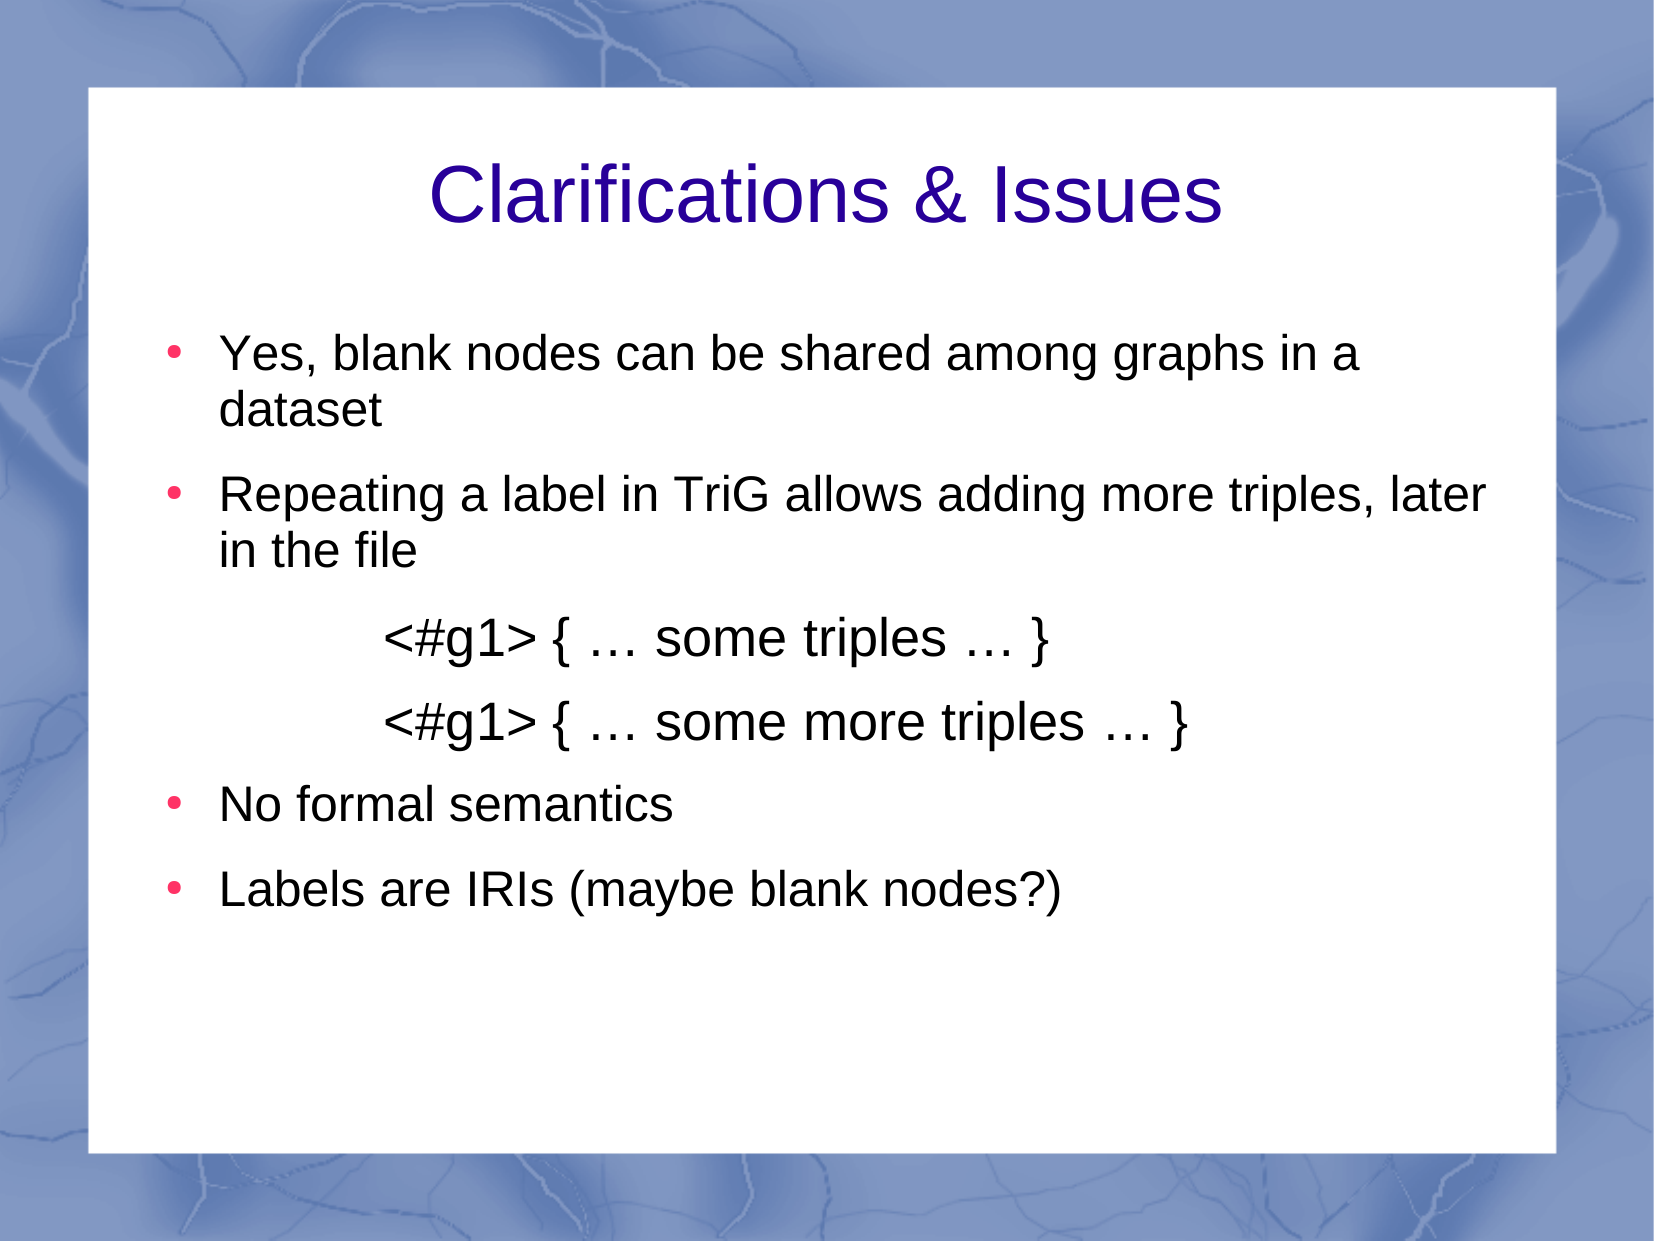

# Clarifications & Issues
Yes, blank nodes can be shared among graphs in a dataset
Repeating a label in TriG allows adding more triples, later in the file
<#g1> { … some triples … }
<#g1> { … some more triples … }
No formal semantics
Labels are IRIs (maybe blank nodes?)